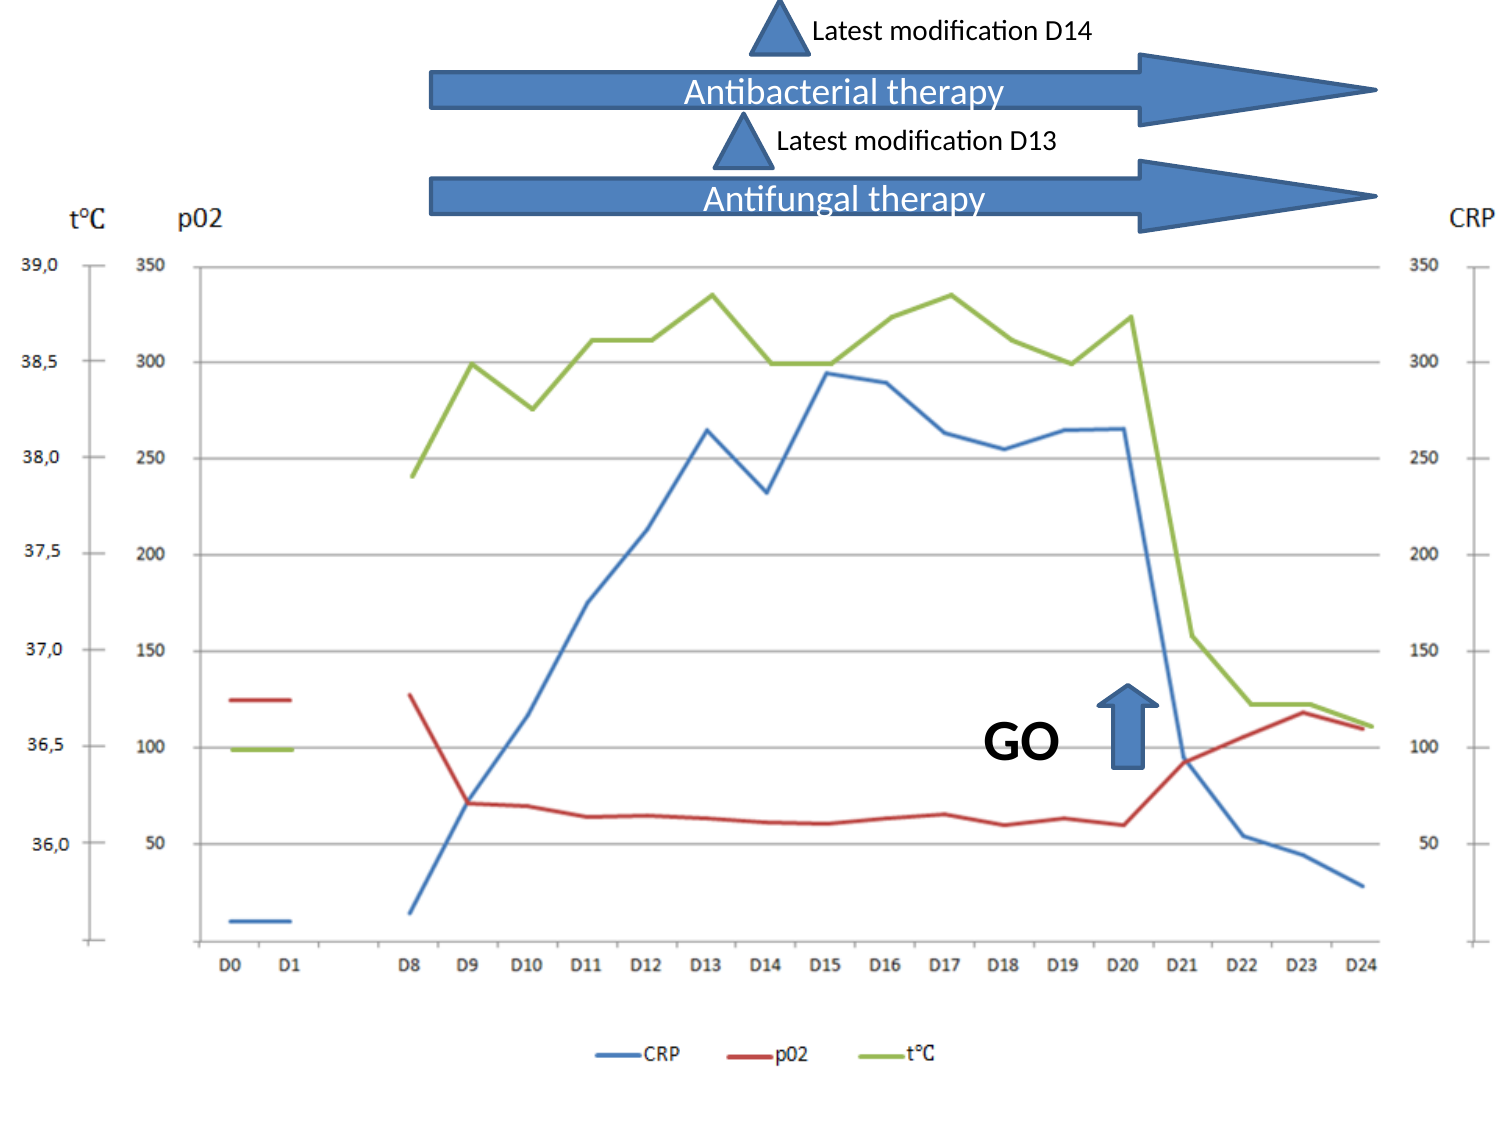

Latest modification D14
Antibacterial therapy
Latest modification D13
Antifungal therapy
GO